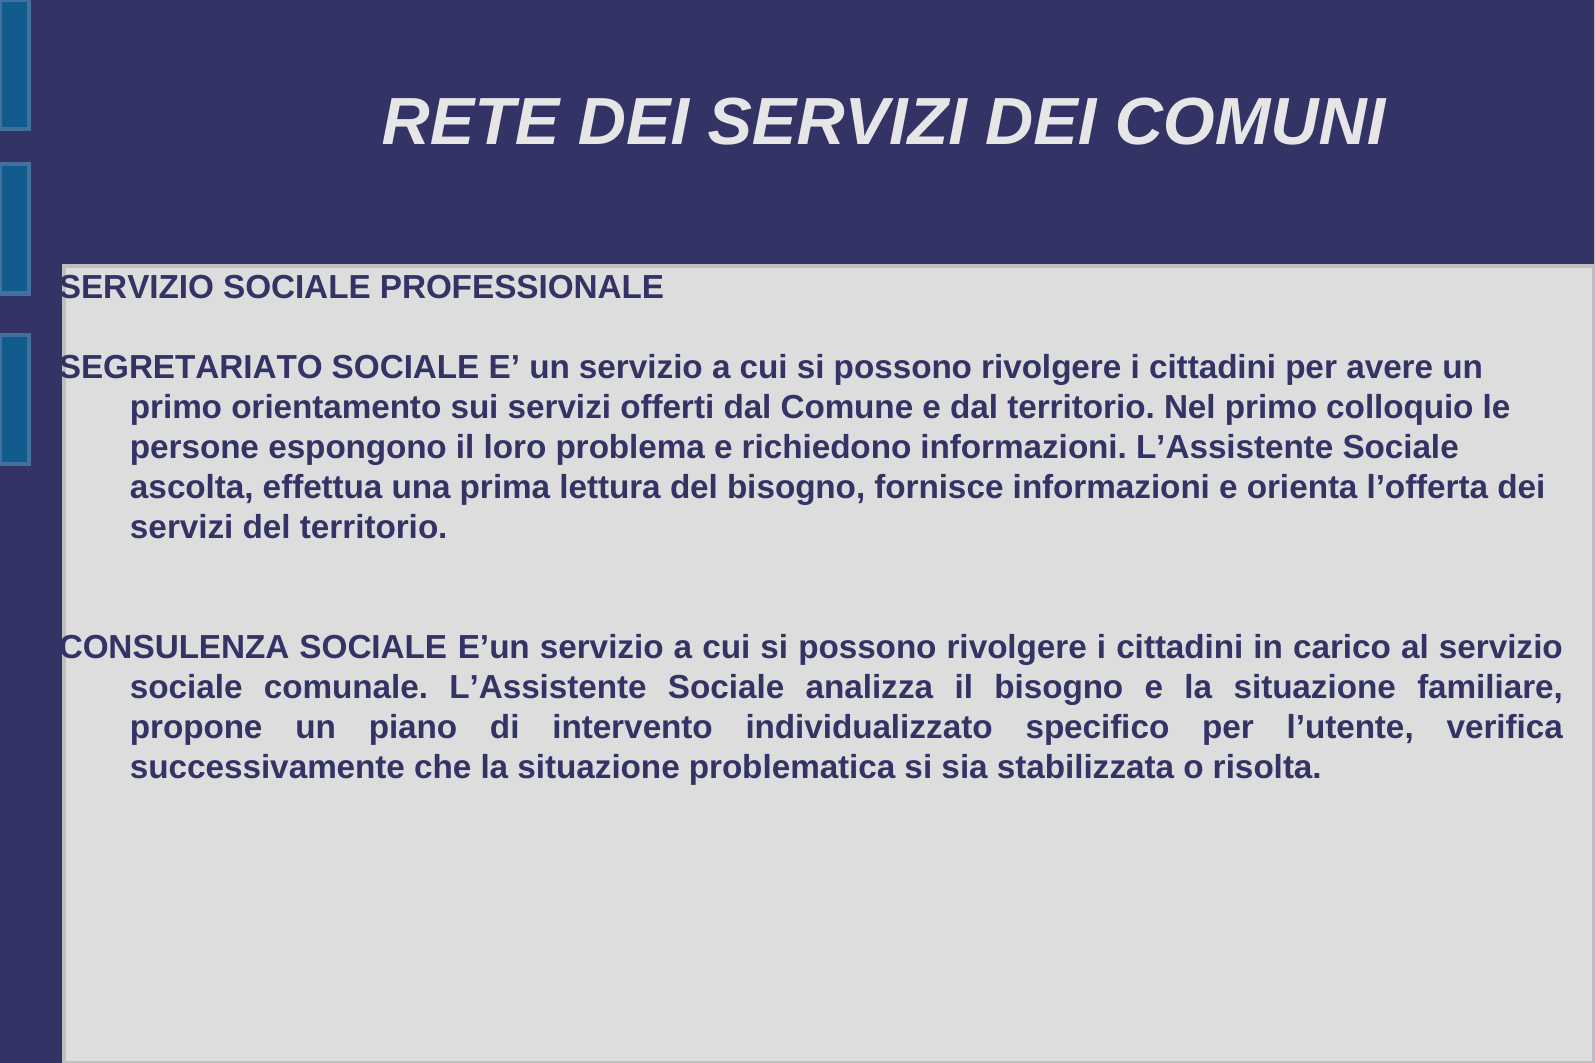

# RETE DEI SERVIZI DEI COMUNI
SERVIZIO SOCIALE PROFESSIONALE
SEGRETARIATO SOCIALE E’ un servizio a cui si possono rivolgere i cittadini per avere un primo orientamento sui servizi offerti dal Comune e dal territorio. Nel primo colloquio le persone espongono il loro problema e richiedono informazioni. L’Assistente Sociale ascolta, effettua una prima lettura del bisogno, fornisce informazioni e orienta l’offerta dei servizi del territorio.
CONSULENZA SOCIALE E’un servizio a cui si possono rivolgere i cittadini in carico al servizio sociale comunale. L’Assistente Sociale analizza il bisogno e la situazione familiare, propone un piano di intervento individualizzato specifico per l’utente, verifica successivamente che la situazione problematica si sia stabilizzata o risolta.